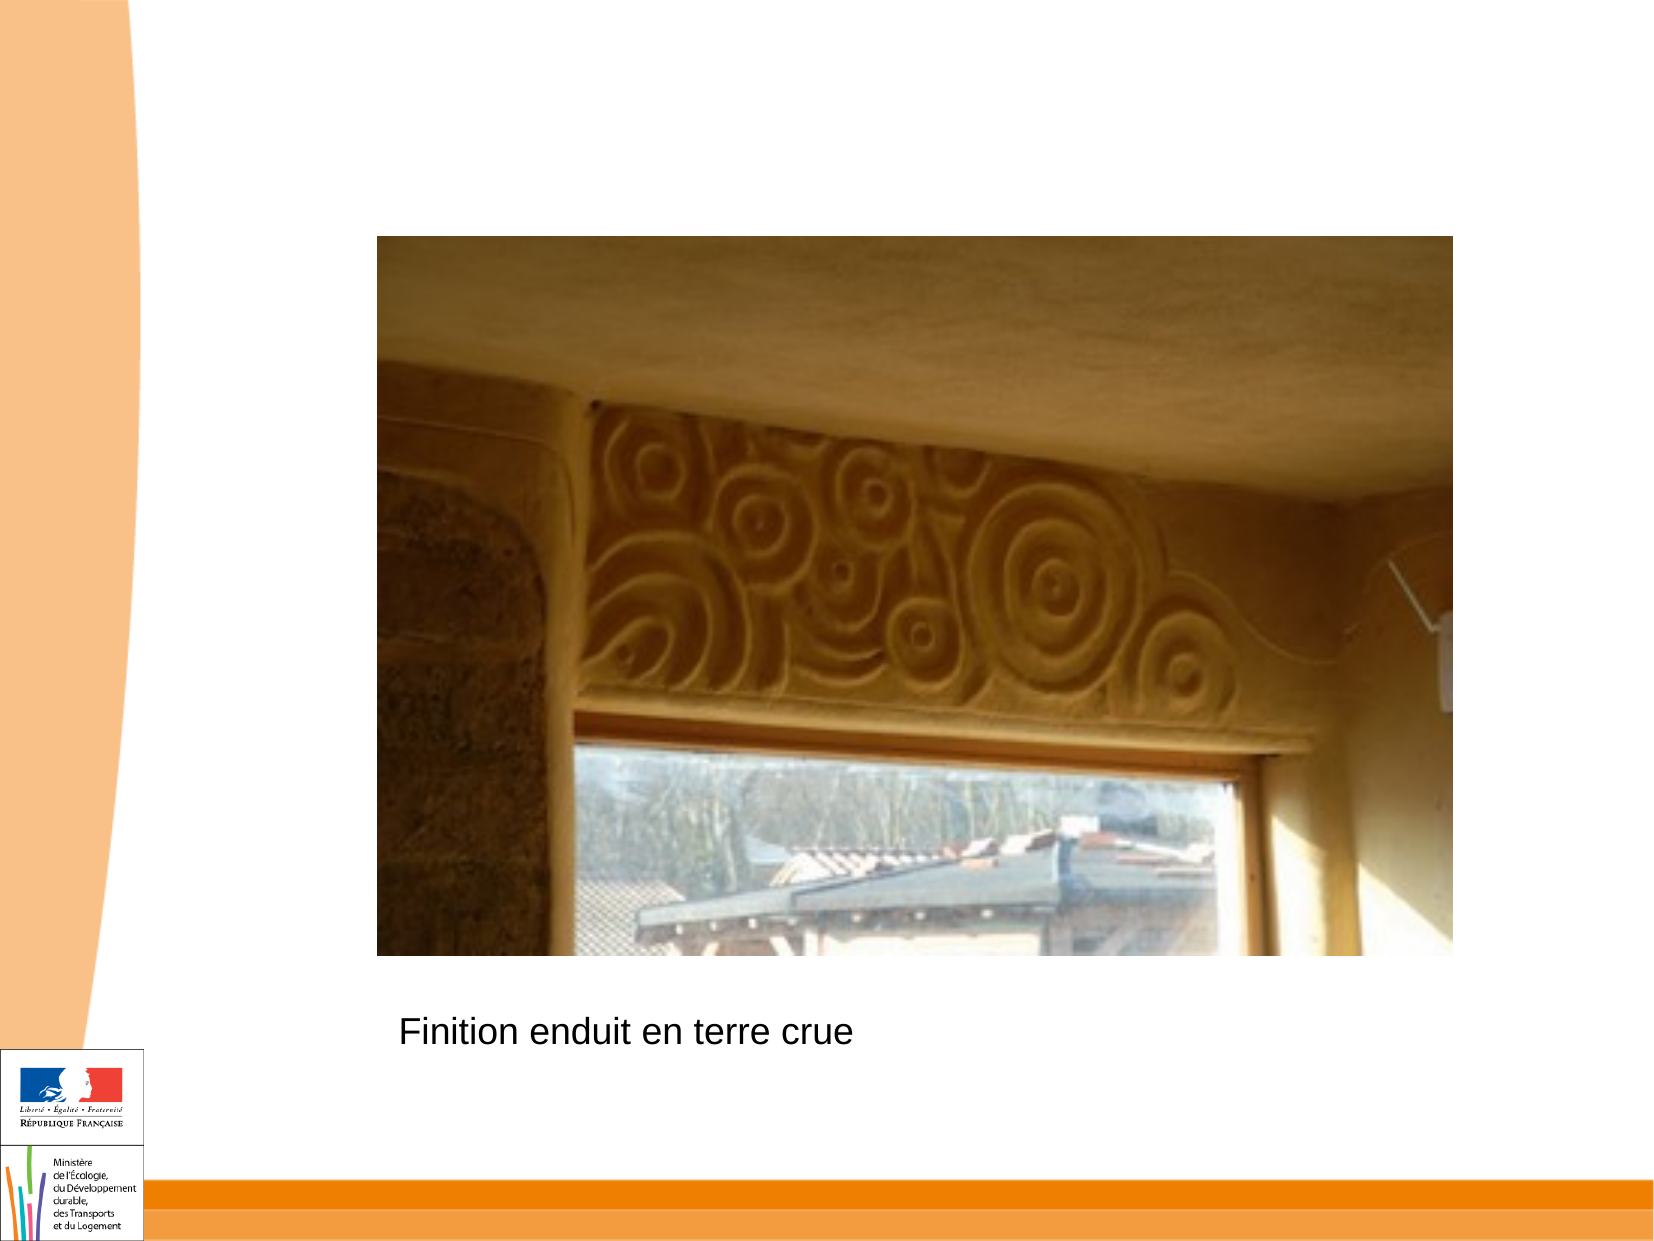

#
Finition enduit en terre crue
Finition enduit en terre crue